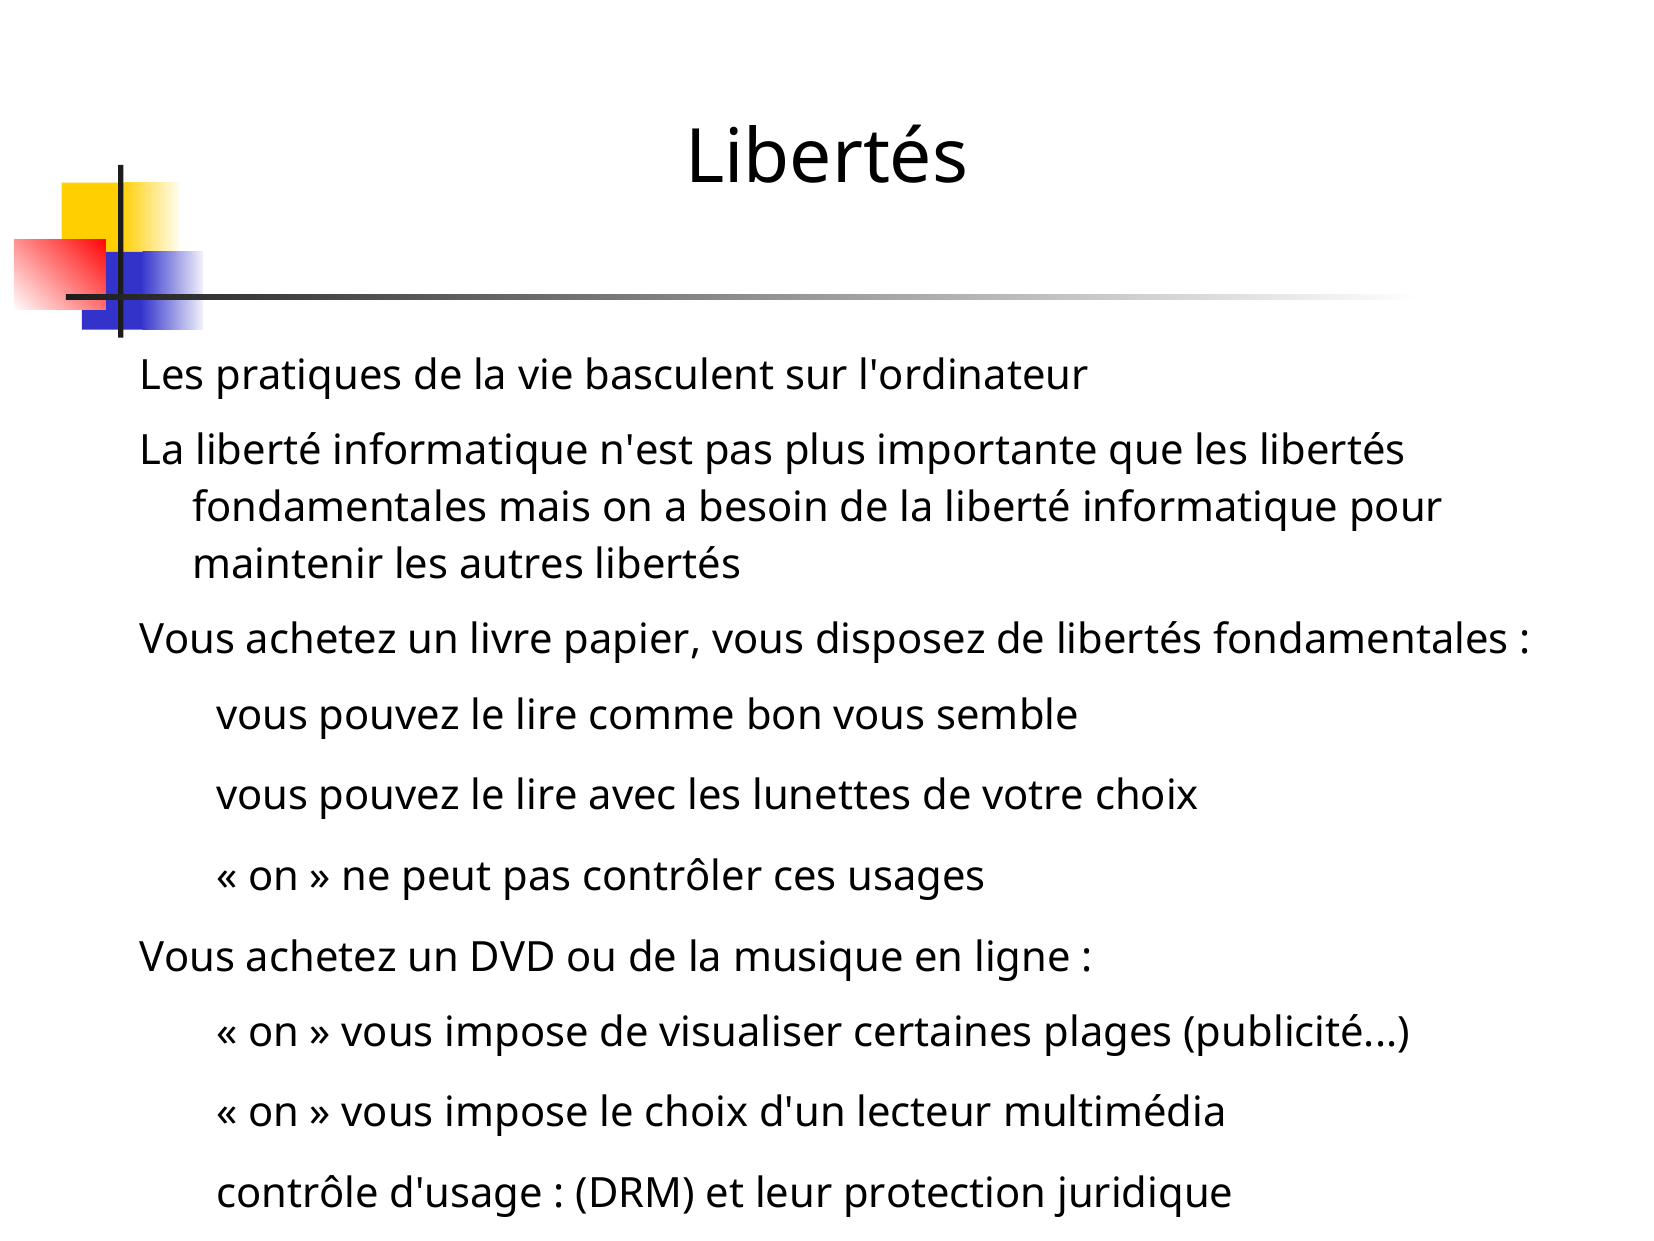

# Libertés
Les pratiques de la vie basculent sur l'ordinateur
La liberté informatique n'est pas plus importante que les libertés fondamentales mais on a besoin de la liberté informatique pour maintenir les autres libertés
Vous achetez un livre papier, vous disposez de libertés fondamentales :
vous pouvez le lire comme bon vous semble
vous pouvez le lire avec les lunettes de votre choix
« on » ne peut pas contrôler ces usages
Vous achetez un DVD ou de la musique en ligne :
« on » vous impose de visualiser certaines plages (publicité...)
« on » vous impose le choix d'un lecteur multimédia
contrôle d'usage : (DRM) et leur protection juridique